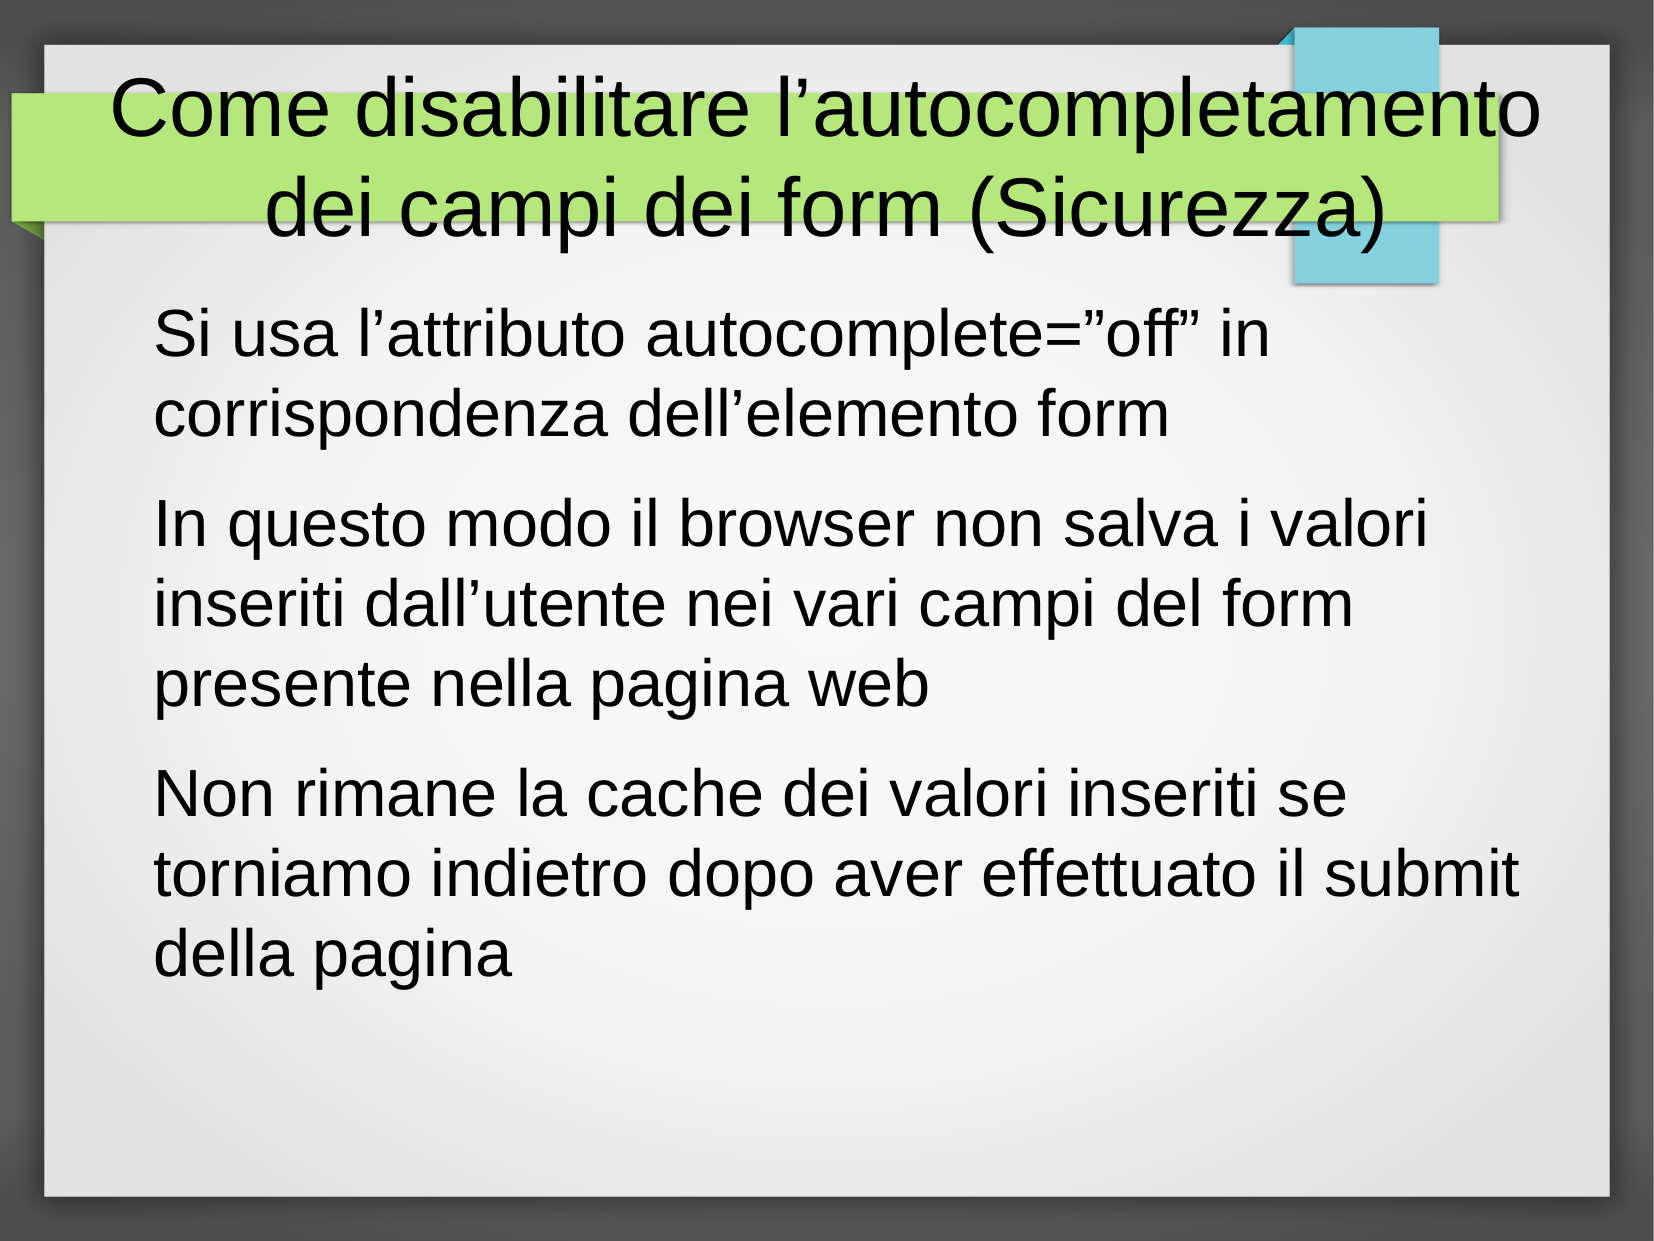

# Come disabilitare l’autocompletamento dei campi dei form (Sicurezza)
Si usa l’attributo autocomplete=”off” in corrispondenza dell’elemento form
In questo modo il browser non salva i valori inseriti dall’utente nei vari campi del form presente nella pagina web
Non rimane la cache dei valori inseriti se torniamo indietro dopo aver effettuato il submit della pagina